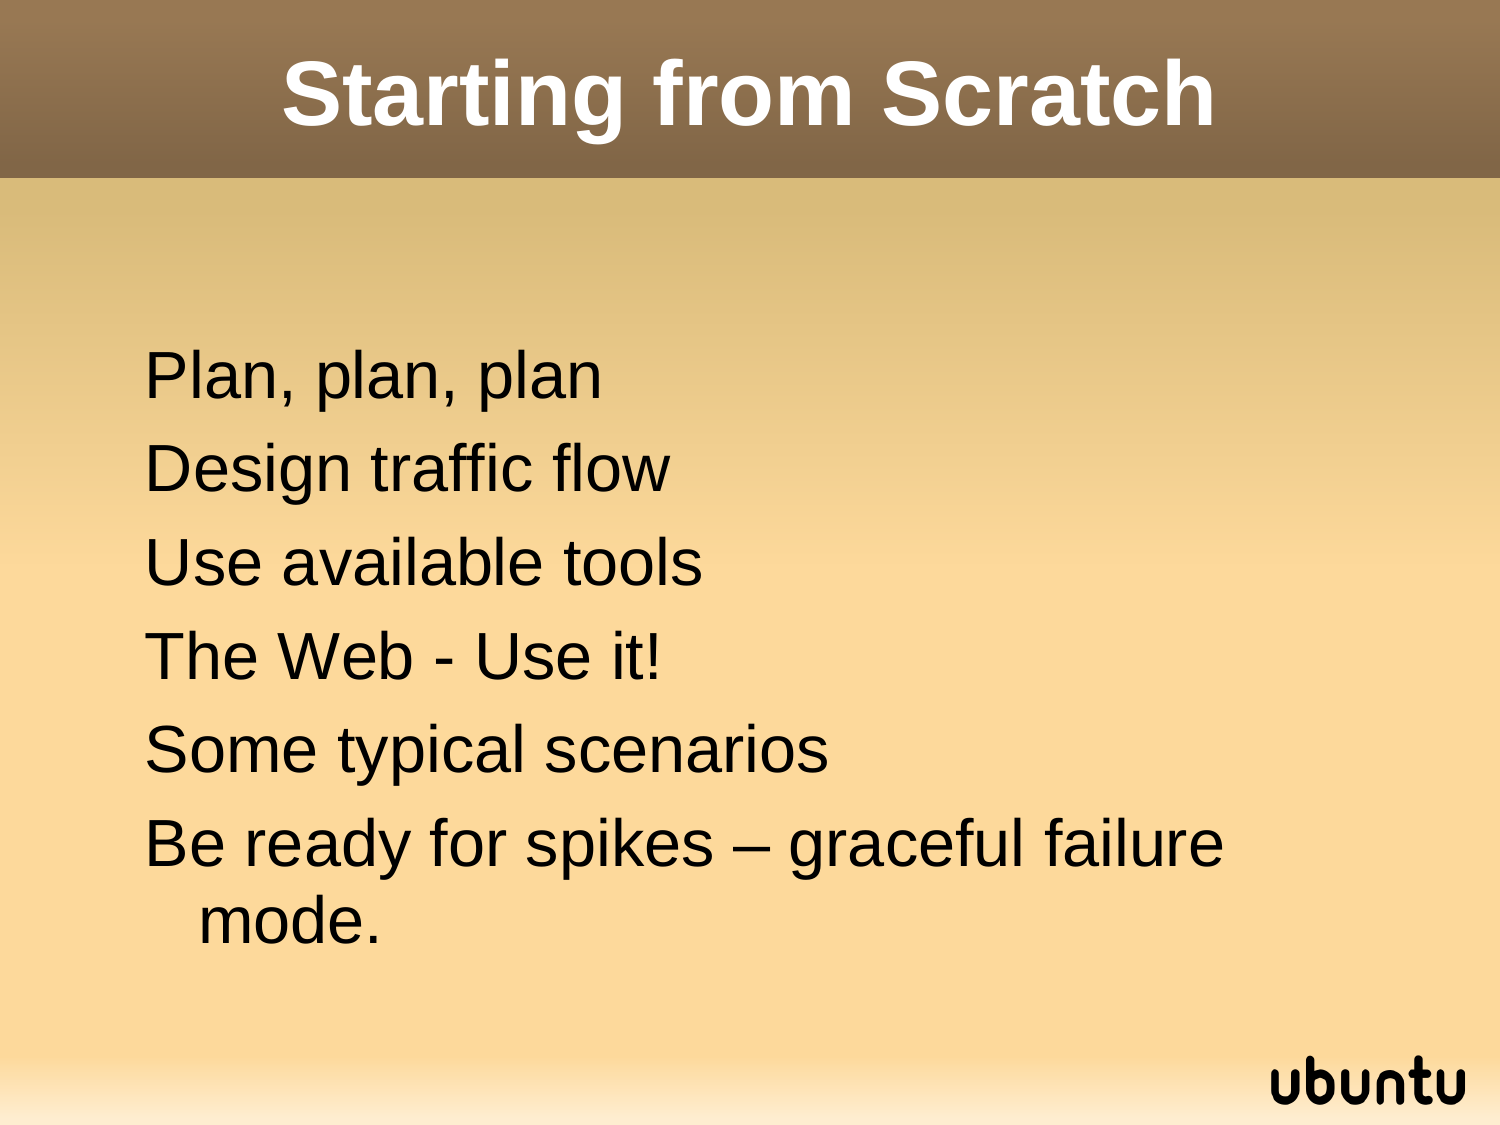

# Starting from Scratch
Plan, plan, plan
Design traffic flow
Use available tools
The Web - Use it!
Some typical scenarios
Be ready for spikes – graceful failure mode.